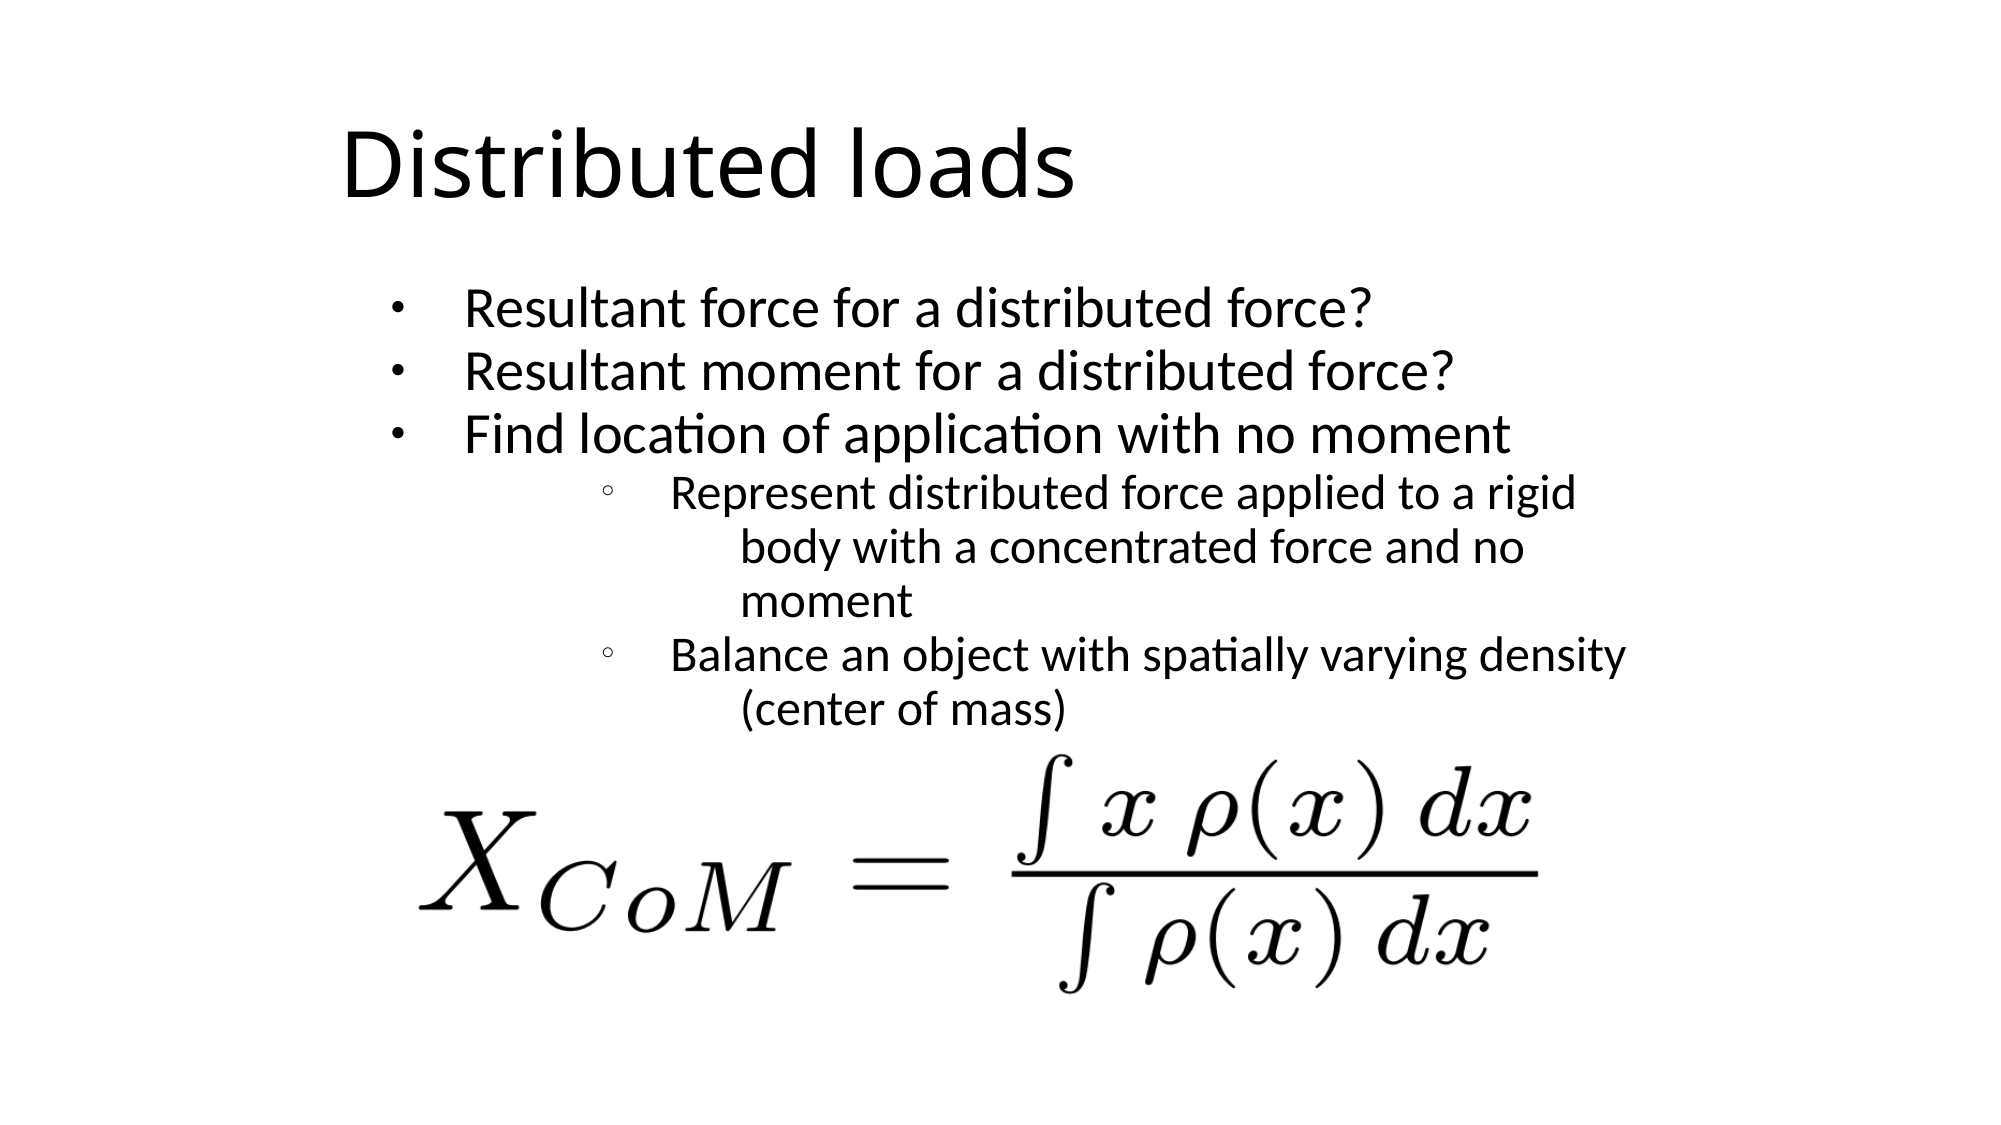

# Distributed loads
Resultant force for a distributed force?
Resultant moment for a distributed force?
Find location of application with no moment
Represent distributed force applied to a rigid body with a concentrated force and no moment
Balance an object with spatially varying density (center of mass)